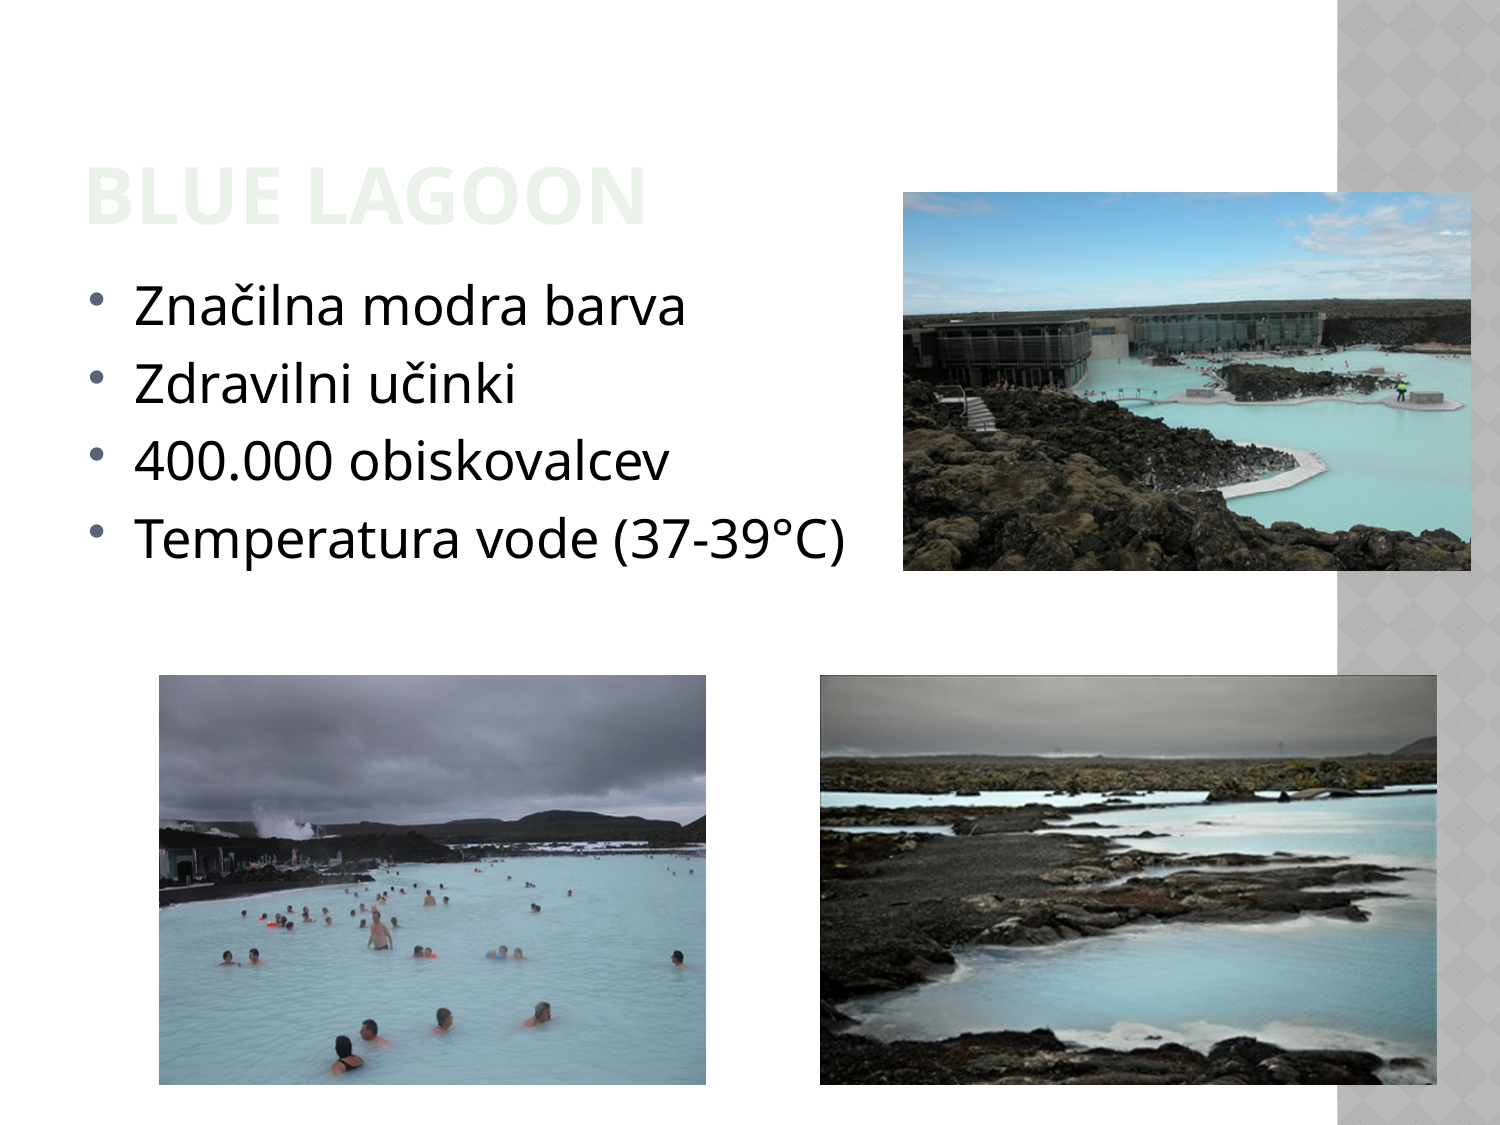

# Blue lagoon
Značilna modra barva
Zdravilni učinki
400.000 obiskovalcev
Temperatura vode (37-39°C)